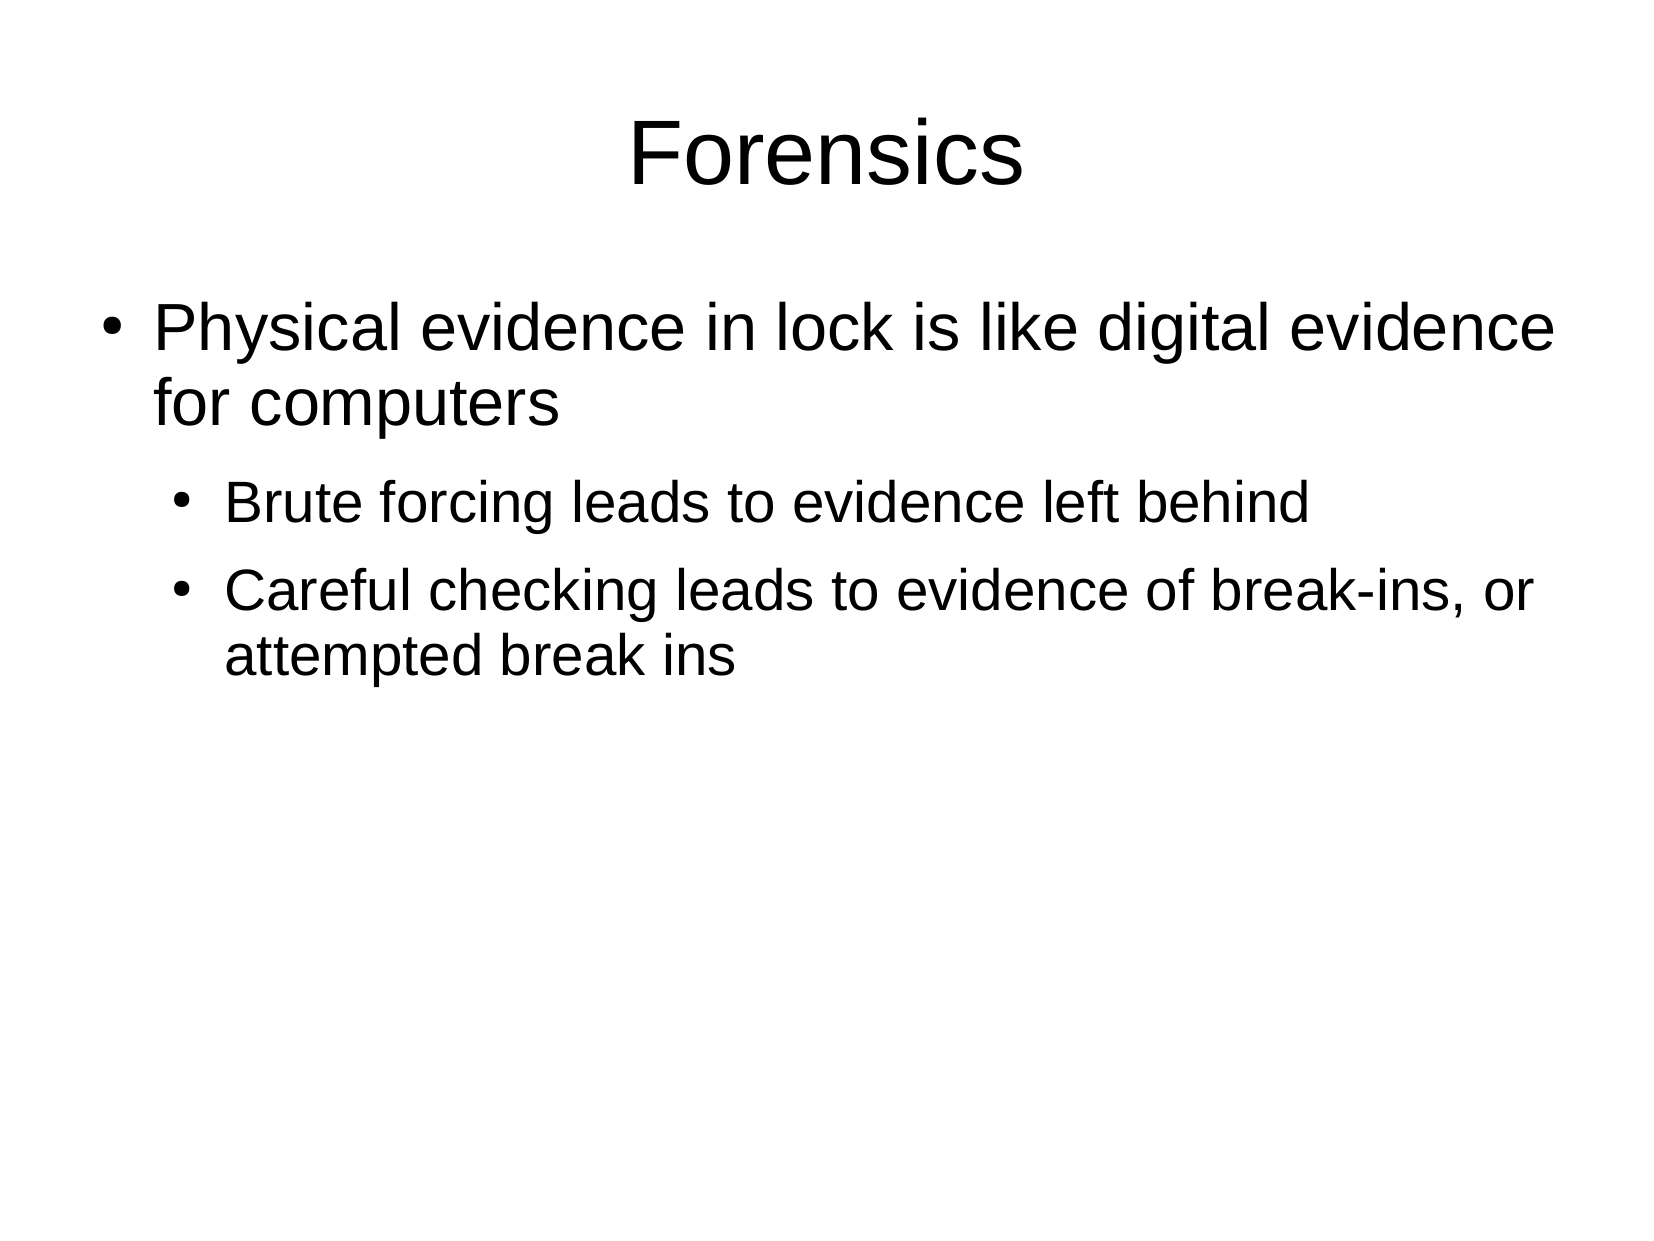

# Forensics
Physical evidence in lock is like digital evidence for computers
Brute forcing leads to evidence left behind
Careful checking leads to evidence of break-ins, or attempted break ins